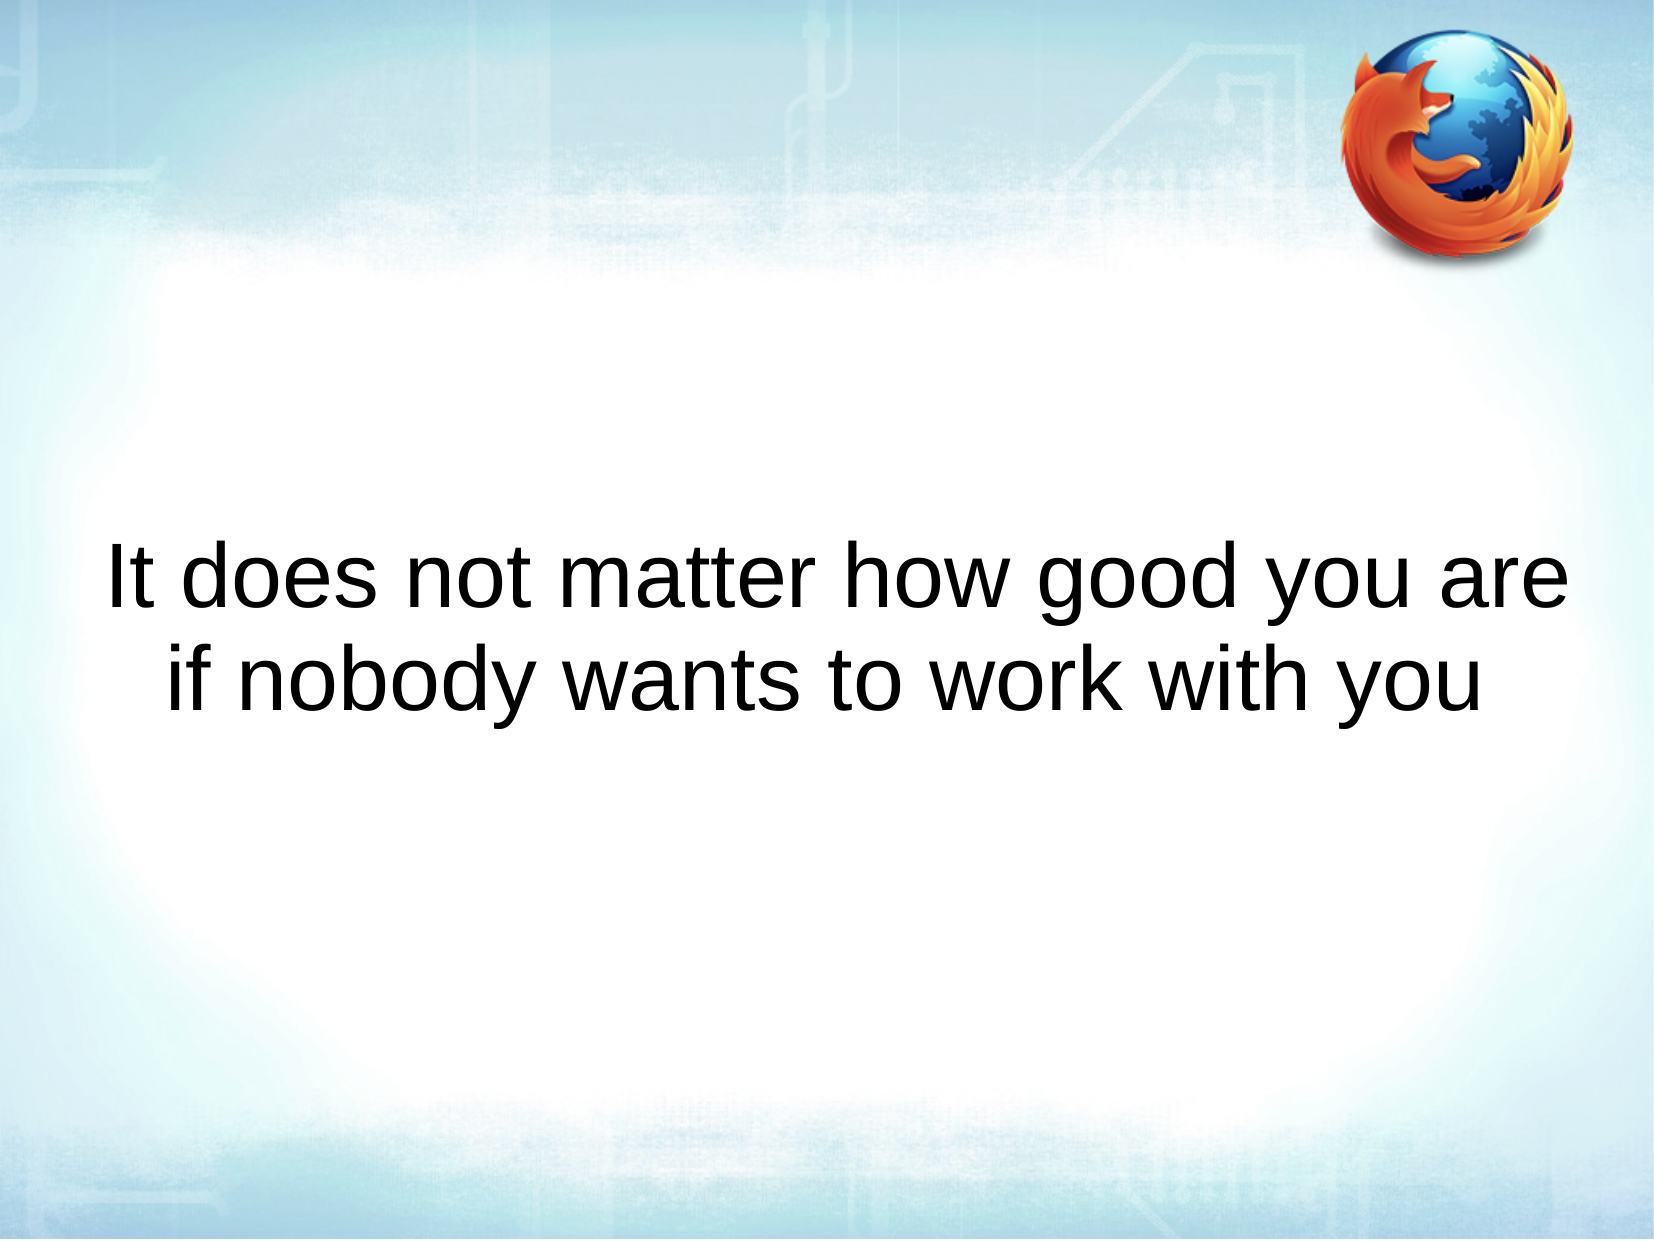

# It does not matter how good you are if nobody wants to work with you